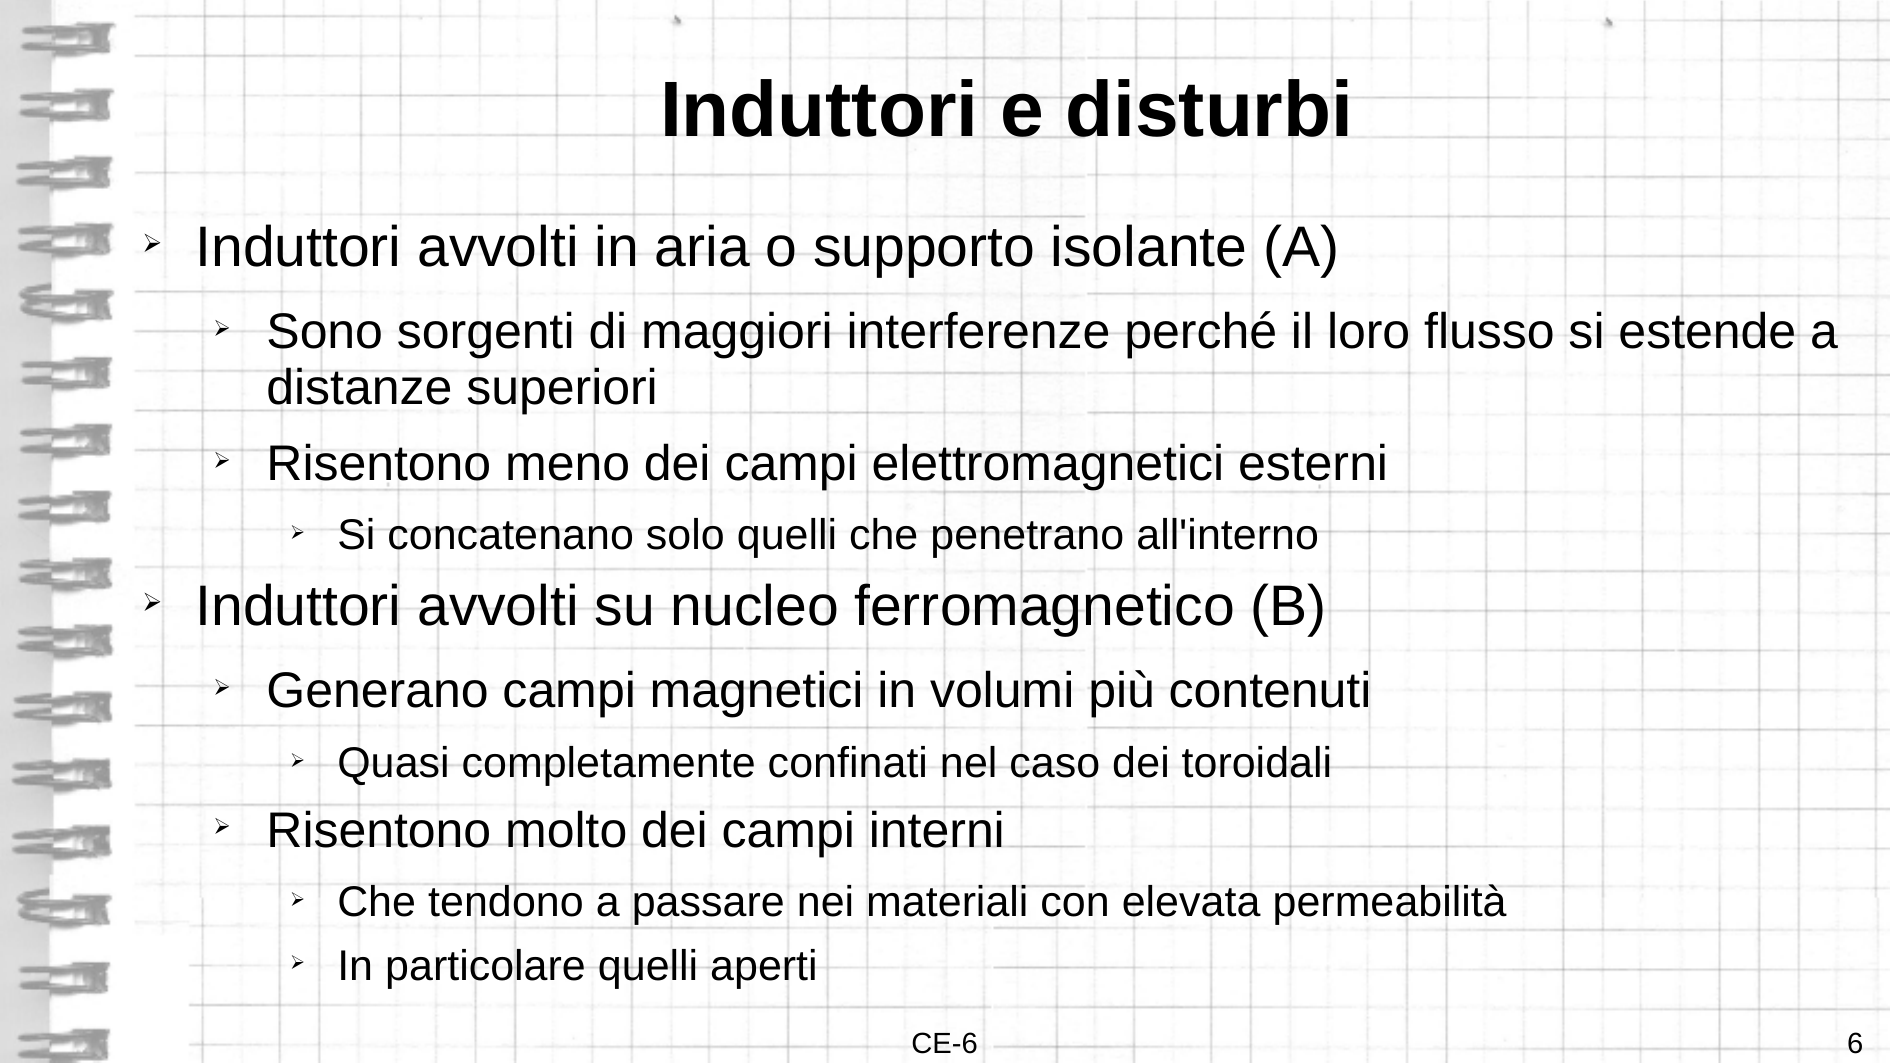

# Induttori e disturbi
Induttori avvolti in aria o supporto isolante (A)
Sono sorgenti di maggiori interferenze perché il loro flusso si estende a distanze superiori
Risentono meno dei campi elettromagnetici esterni
Si concatenano solo quelli che penetrano all'interno
Induttori avvolti su nucleo ferromagnetico (B)
Generano campi magnetici in volumi più contenuti
Quasi completamente confinati nel caso dei toroidali
Risentono molto dei campi interni
Che tendono a passare nei materiali con elevata permeabilità
In particolare quelli aperti
CE-6
6